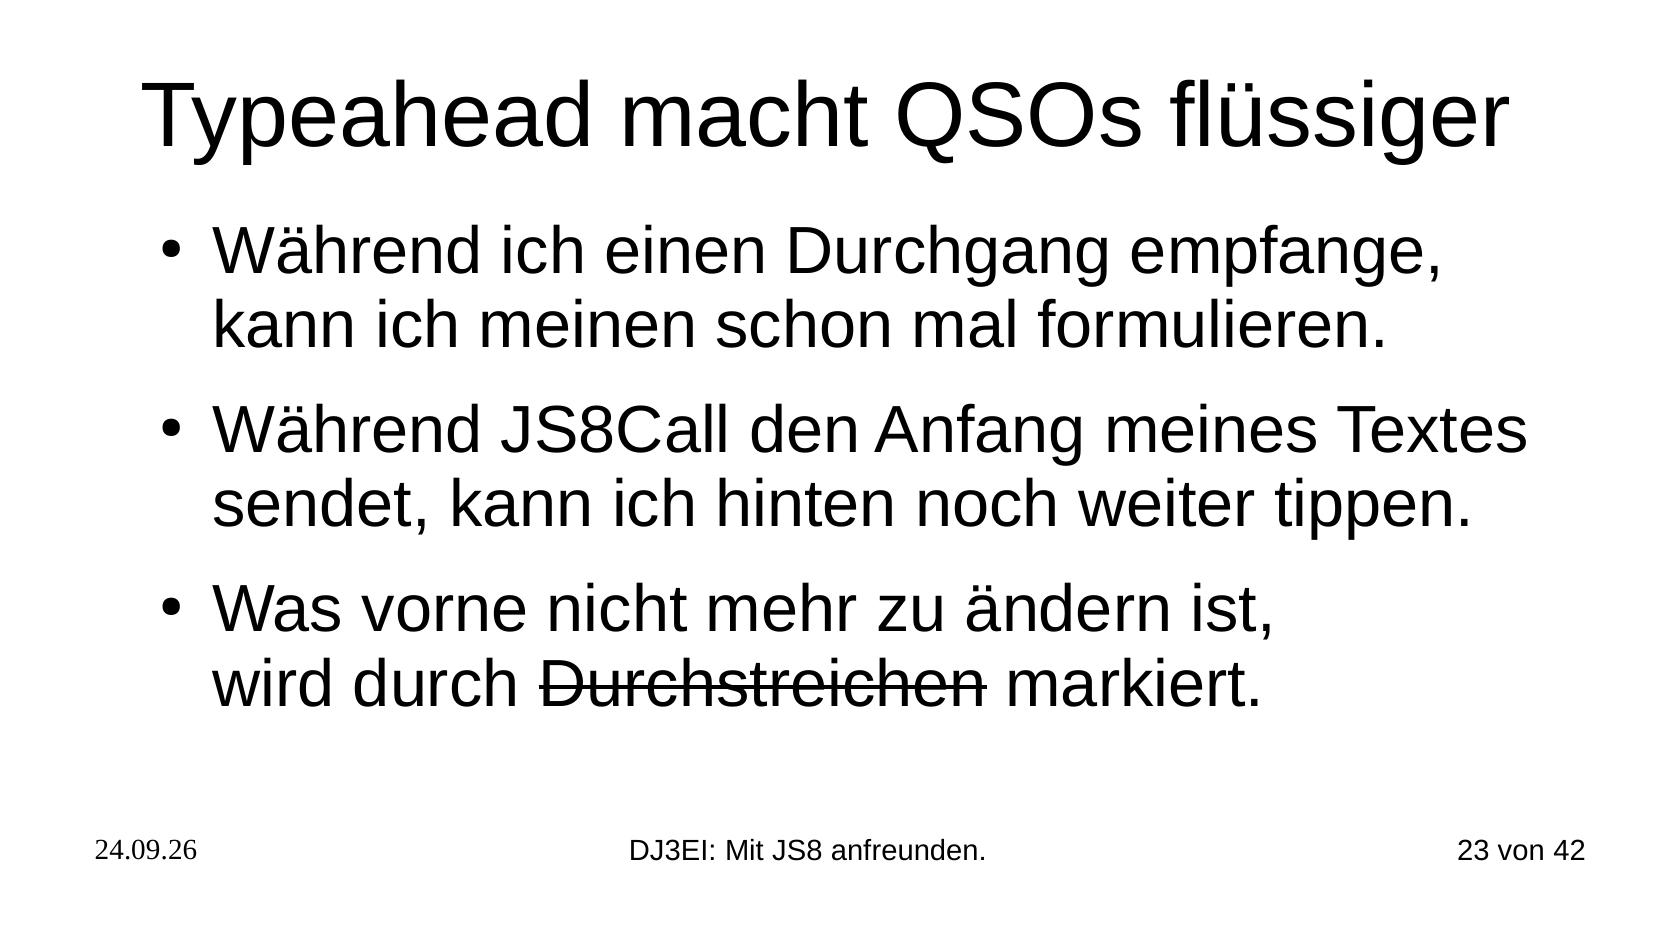

# Typeahead macht QSOs flüssiger
Während ich einen Durchgang empfange,
kann ich meinen schon mal formulieren.
Während JS8Call den Anfang meines Textes
sendet, kann ich hinten noch weiter tippen.
Was vorne nicht mehr zu ändern ist,
wird durch Durchstreichen markiert.
23